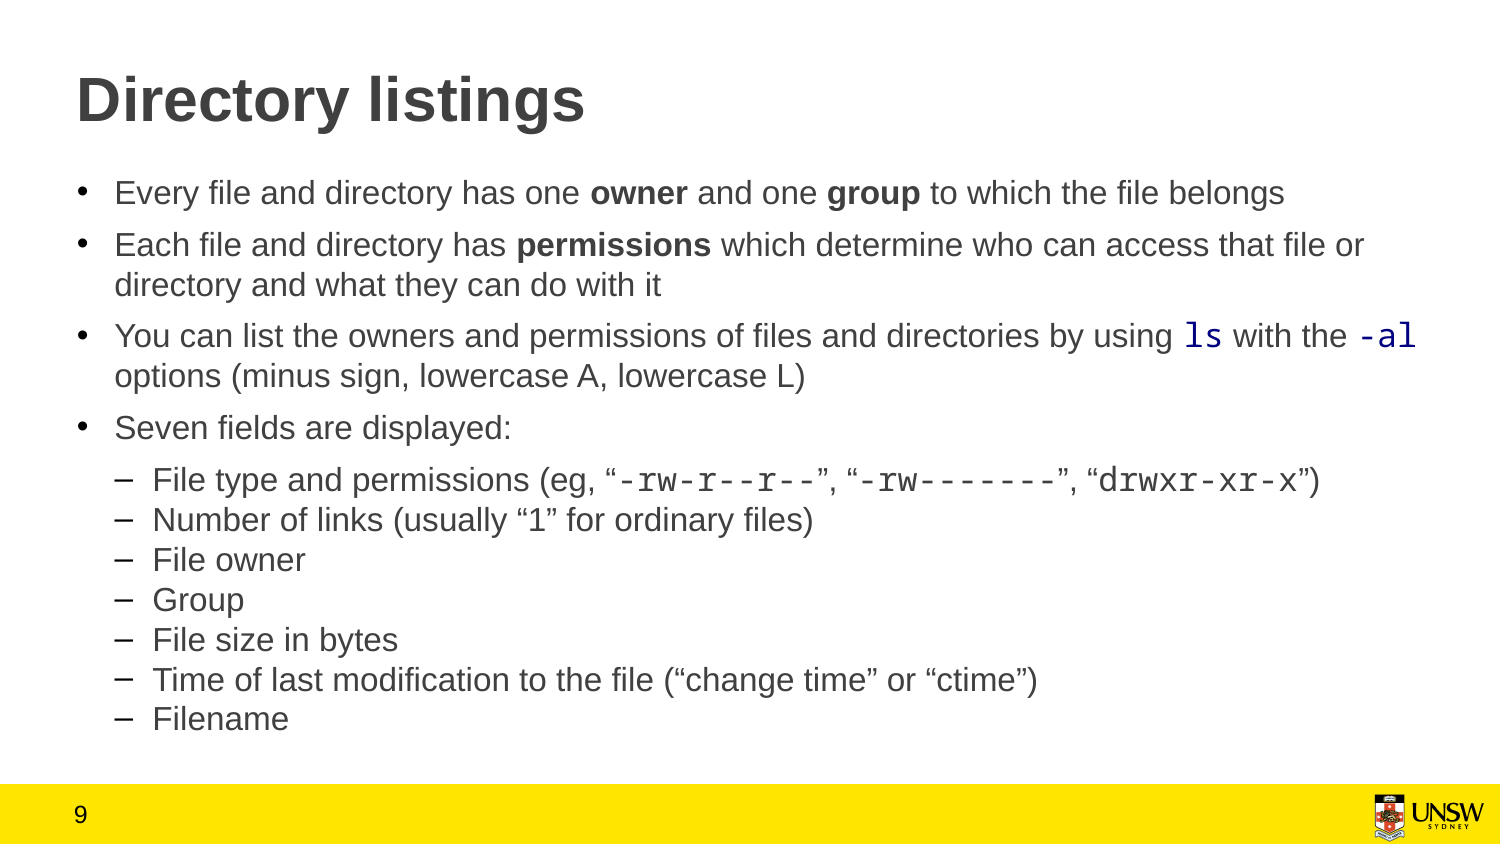

# Directory listings
Every file and directory has one owner and one group to which the file belongs
Each file and directory has permissions which determine who can access that file or directory and what they can do with it
You can list the owners and permissions of files and directories by using ls with the -al options (minus sign, lowercase A, lowercase L)
Seven fields are displayed:
File type and permissions (eg, “-rw-r--r--”, “-rw-------”, “drwxr-xr-x”)
Number of links (usually “1” for ordinary files)
File owner
Group
File size in bytes
Time of last modification to the file (“change time” or “ctime”)
Filename